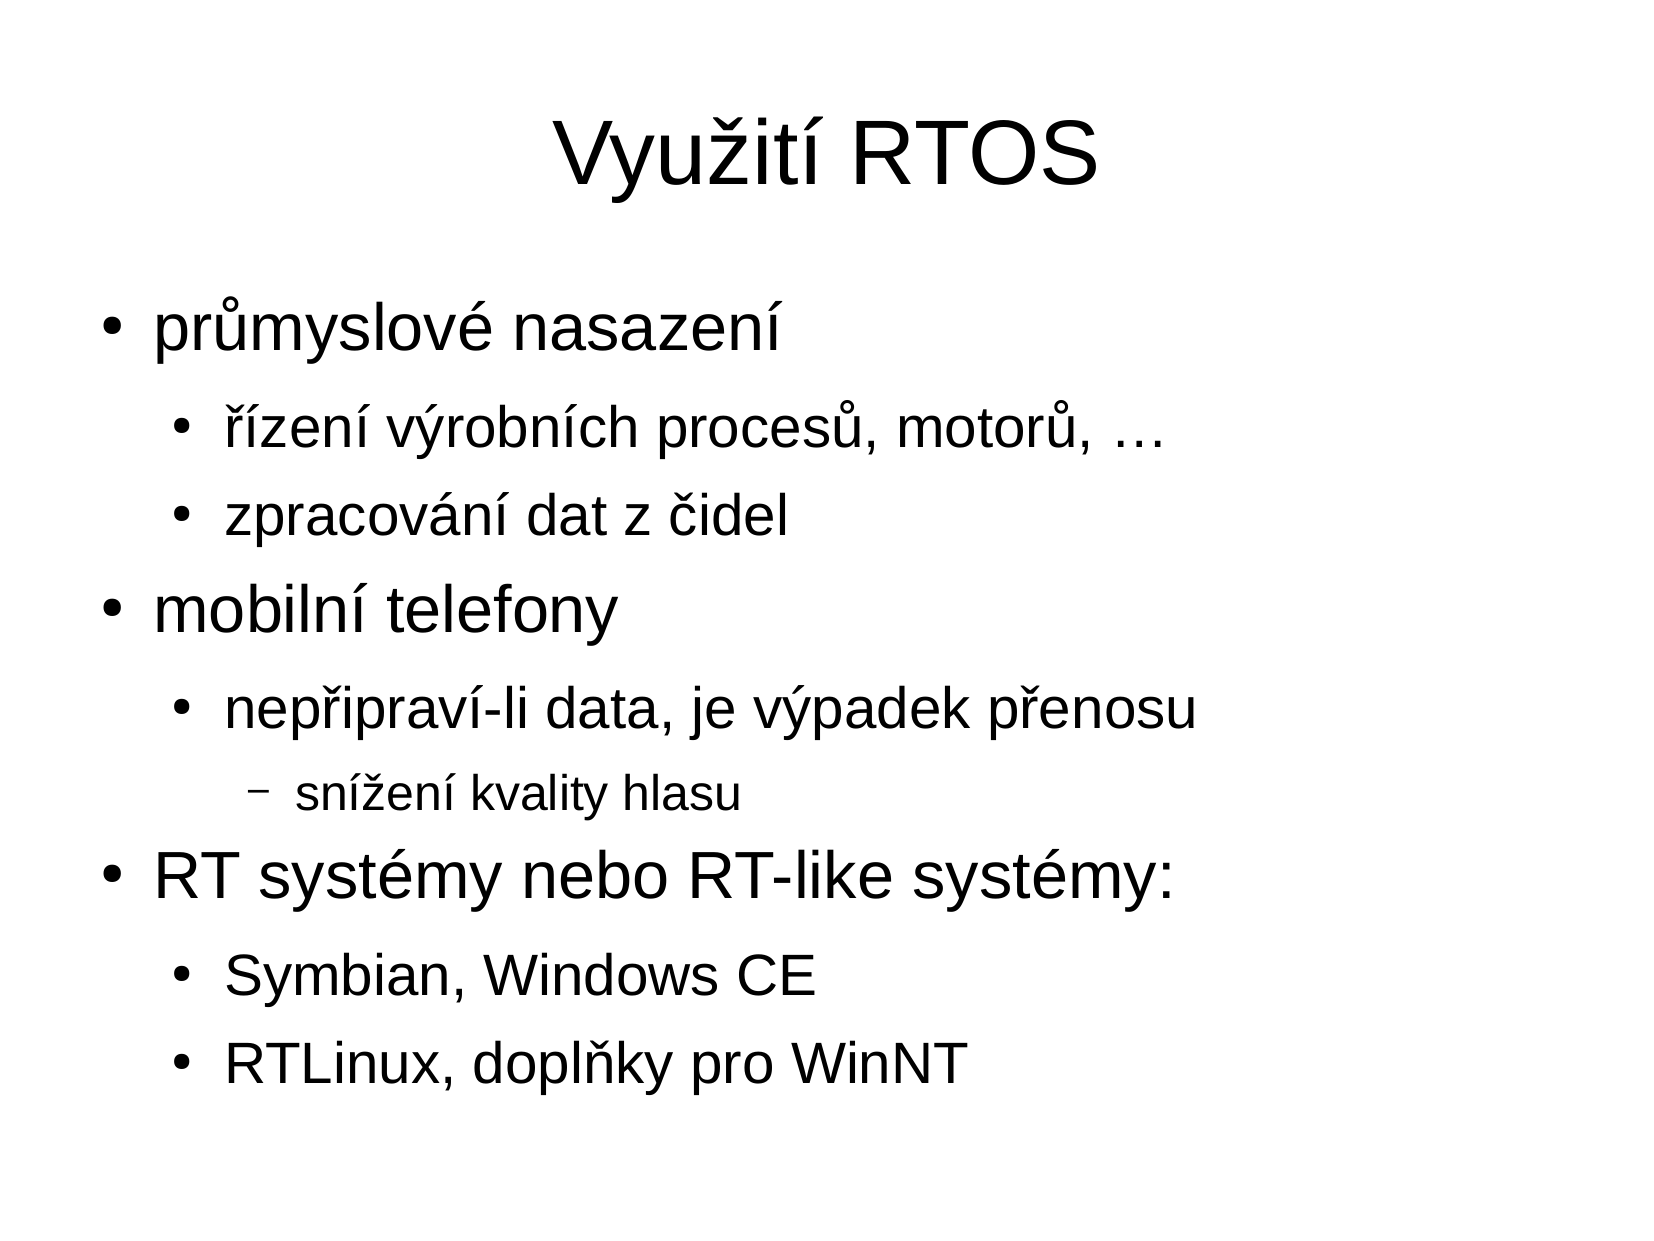

# Využití RTOS
průmyslové nasazení
řízení výrobních procesů, motorů, …
zpracování dat z čidel
mobilní telefony
nepřipraví-li data, je výpadek přenosu
snížení kvality hlasu
RT systémy nebo RT-like systémy:
Symbian, Windows CE
RTLinux, doplňky pro WinNT